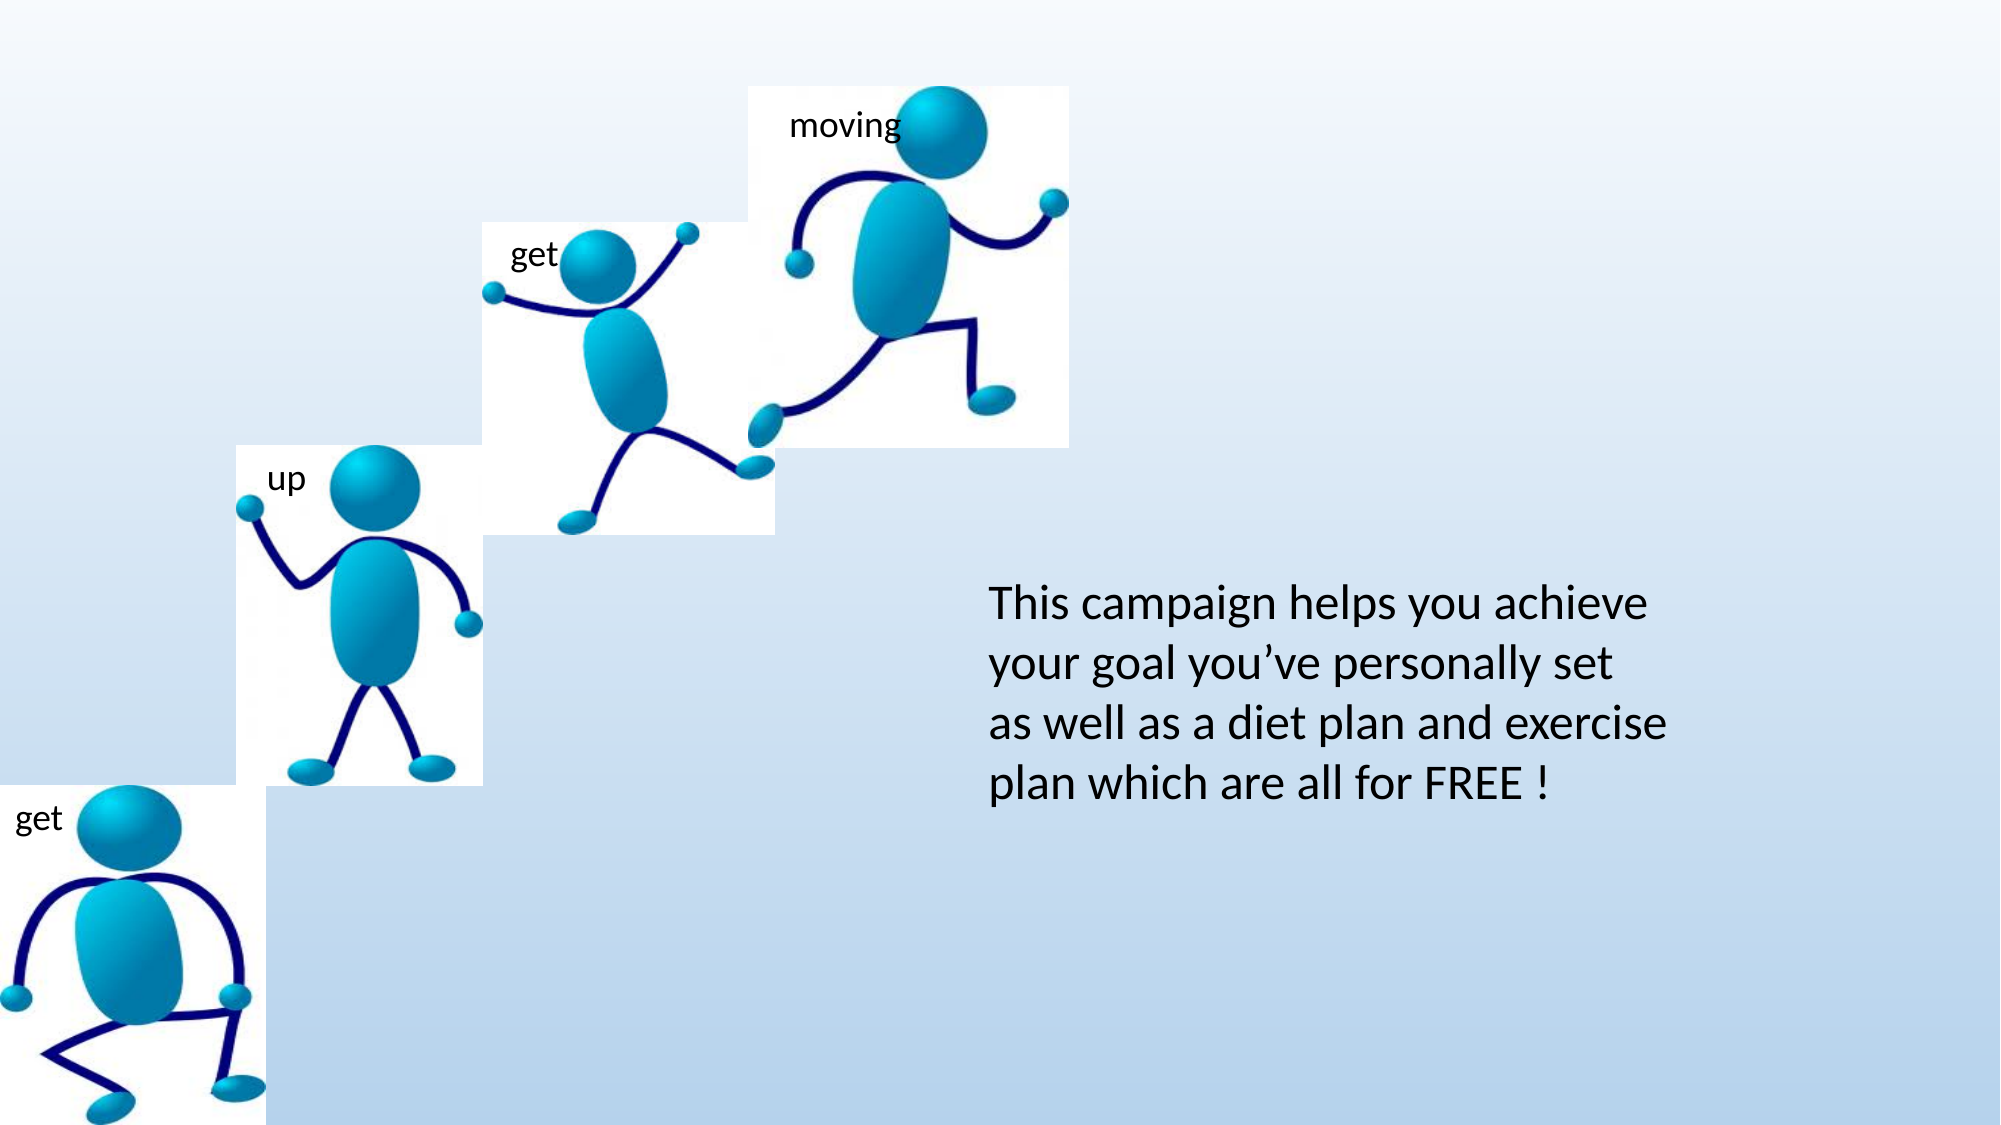

moving
get
up
This campaign helps you achieve your goal you’ve personally set as well as a diet plan and exercise plan which are all for FREE !
get